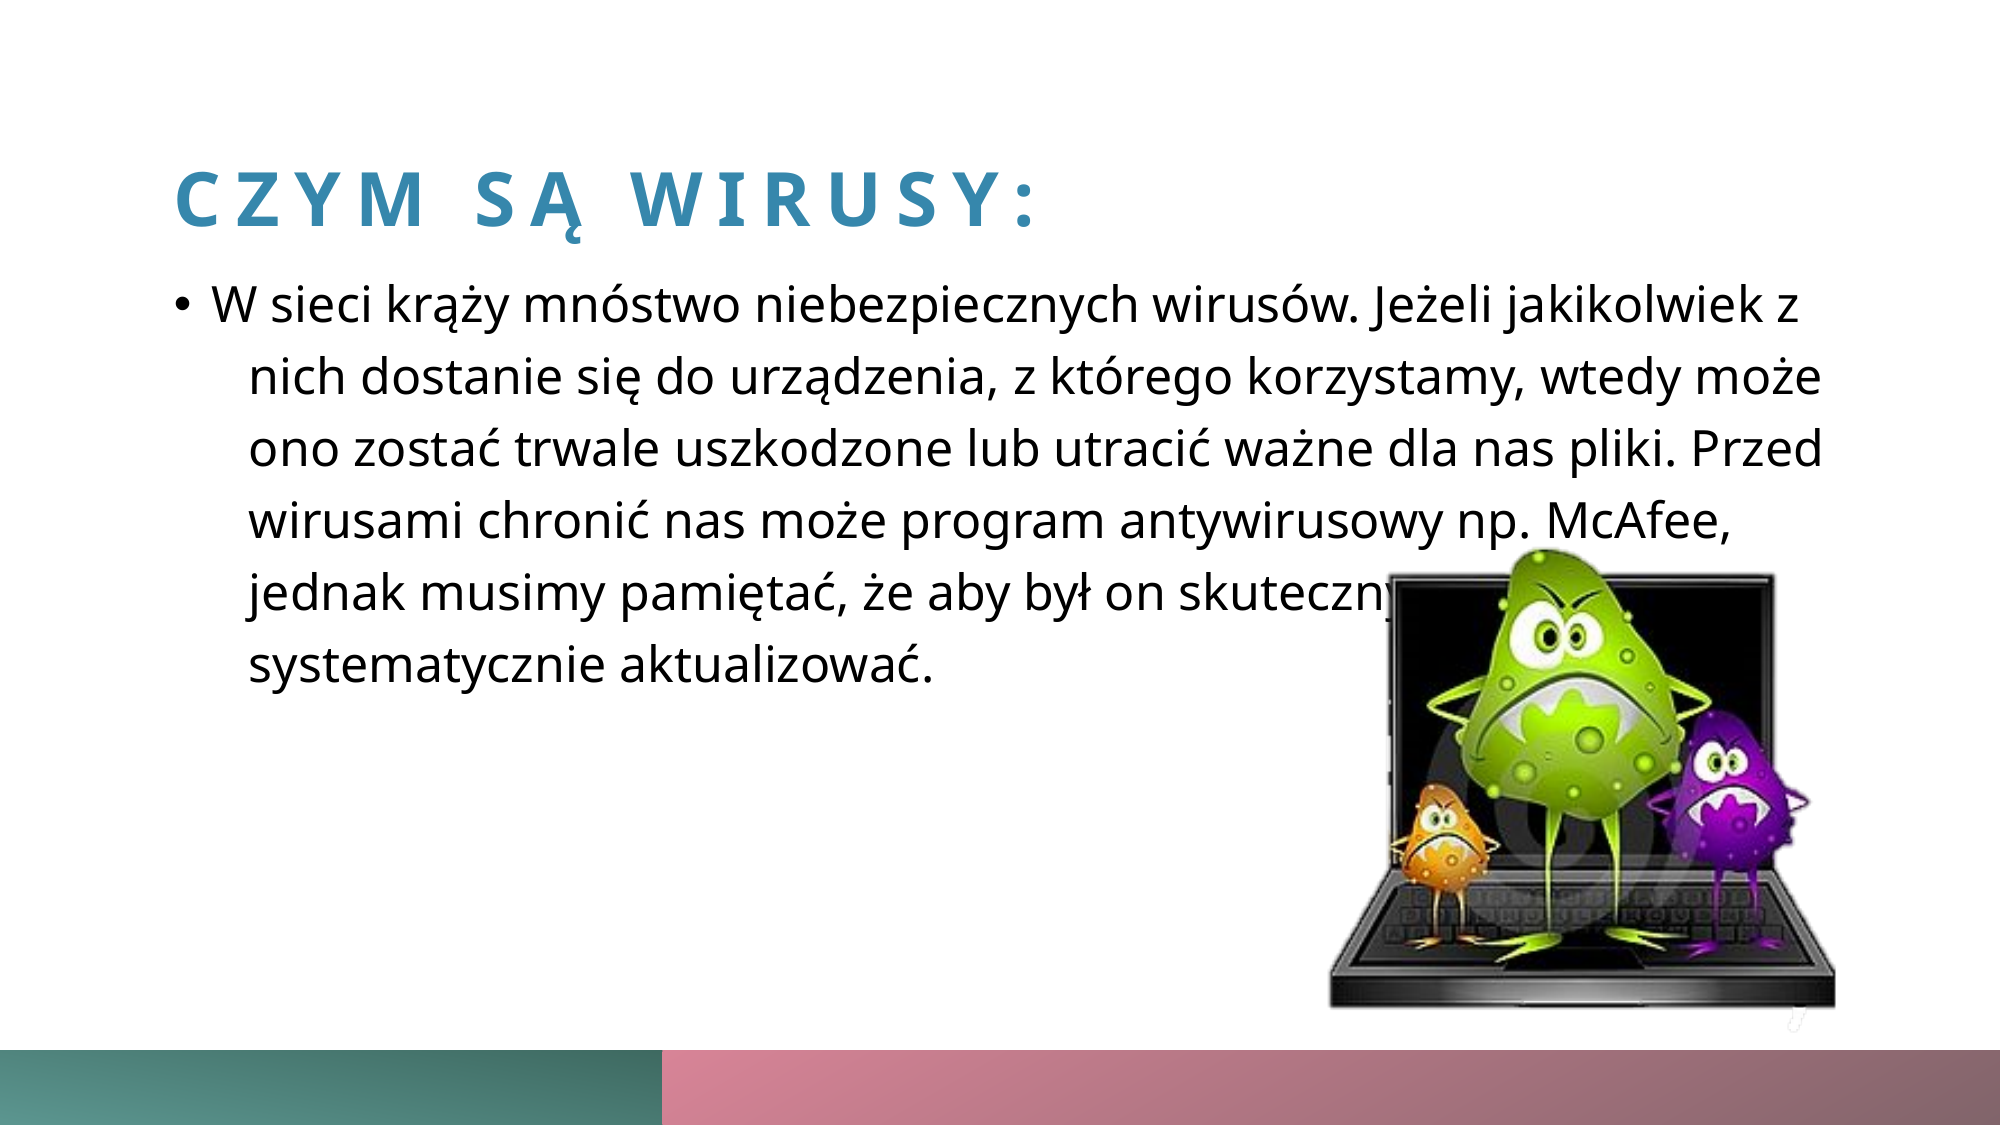

# Czym są wirusy:
W sieci krąży mnóstwo niebezpiecznych wirusów. Jeżeli jakikolwiek z nich dostanie się do urządzenia, z którego korzystamy, wtedy może ono zostać trwale uszkodzone lub utracić ważne dla nas pliki. Przed wirusami chronić nas może program antywirusowy np. McAfee, jednak musimy pamiętać, że aby był on skuteczny, musimy go systematycznie aktualizować.